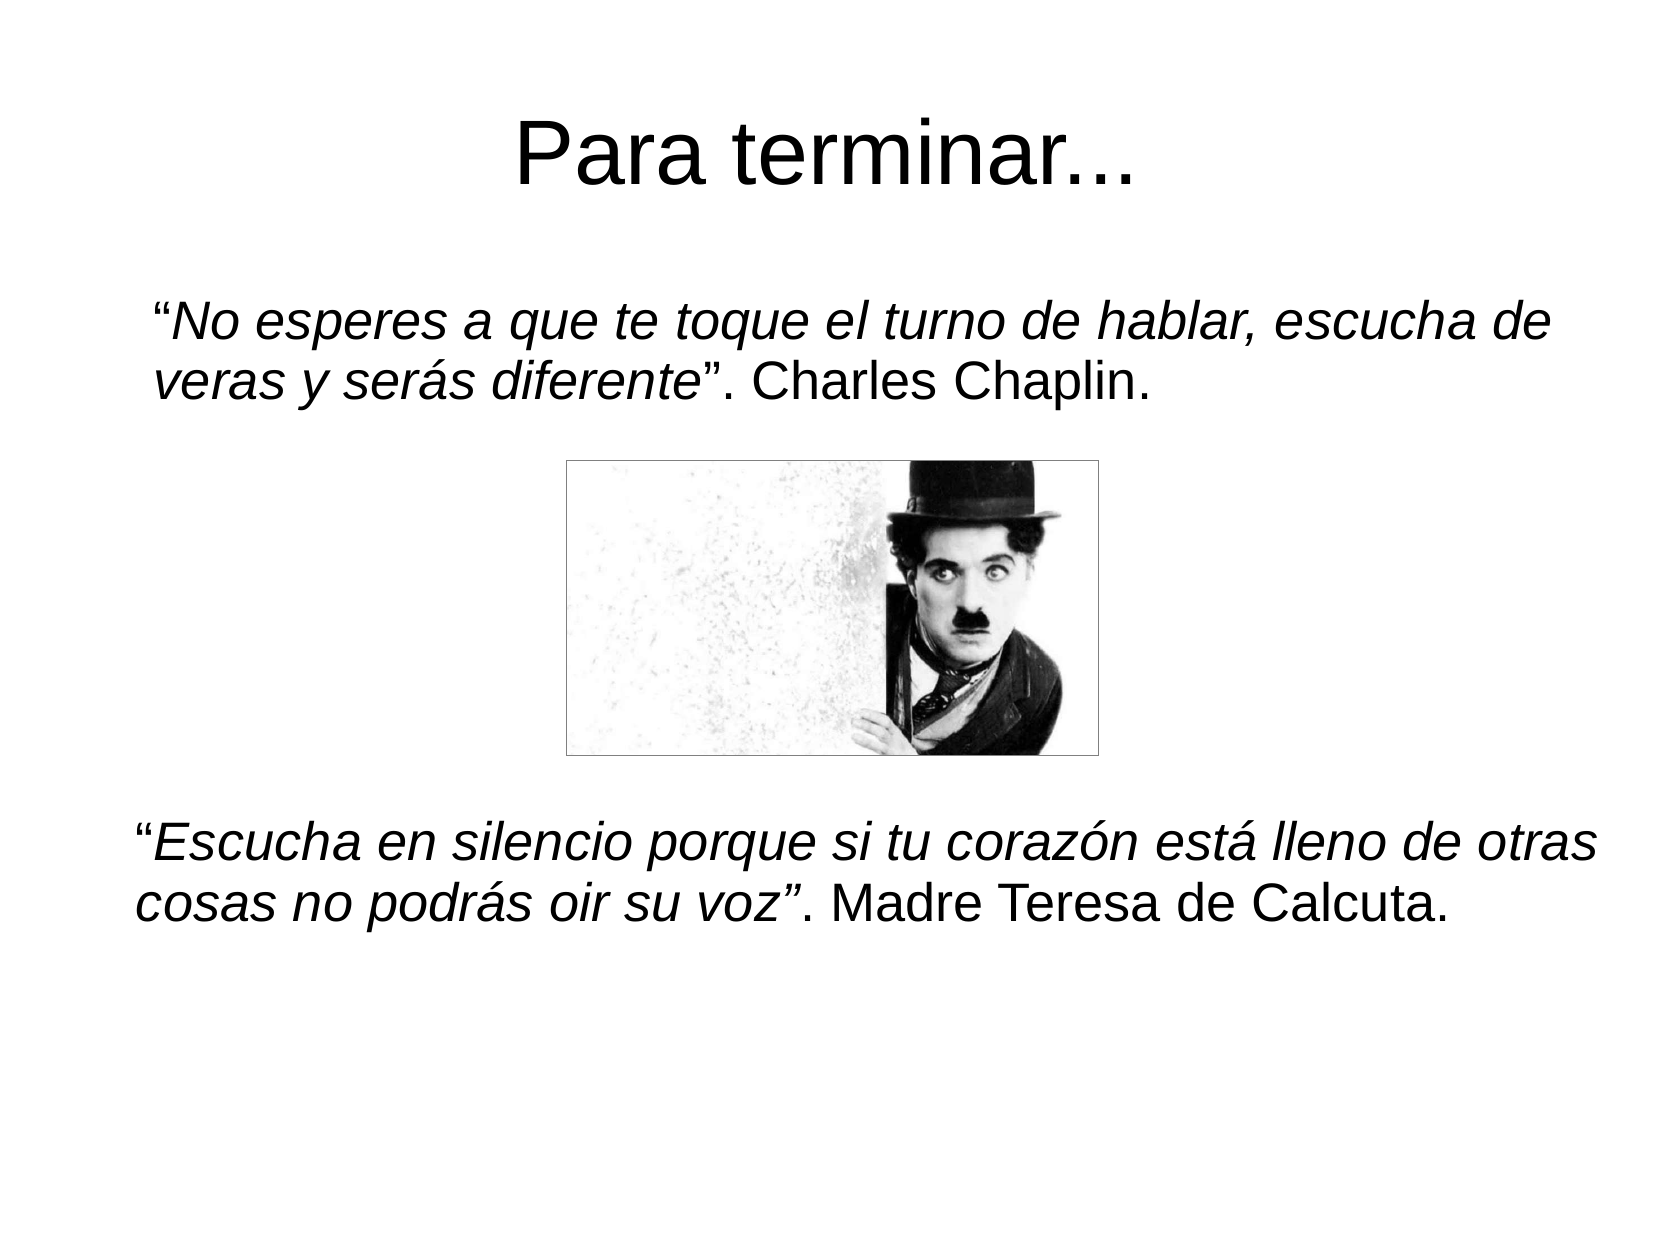

# Para terminar...
“No esperes a que te toque el turno de hablar, escucha de veras y serás diferente”. Charles Chaplin.
“Escucha en silencio porque si tu corazón está lleno de otras cosas no podrás oir su voz”. Madre Teresa de Calcuta.